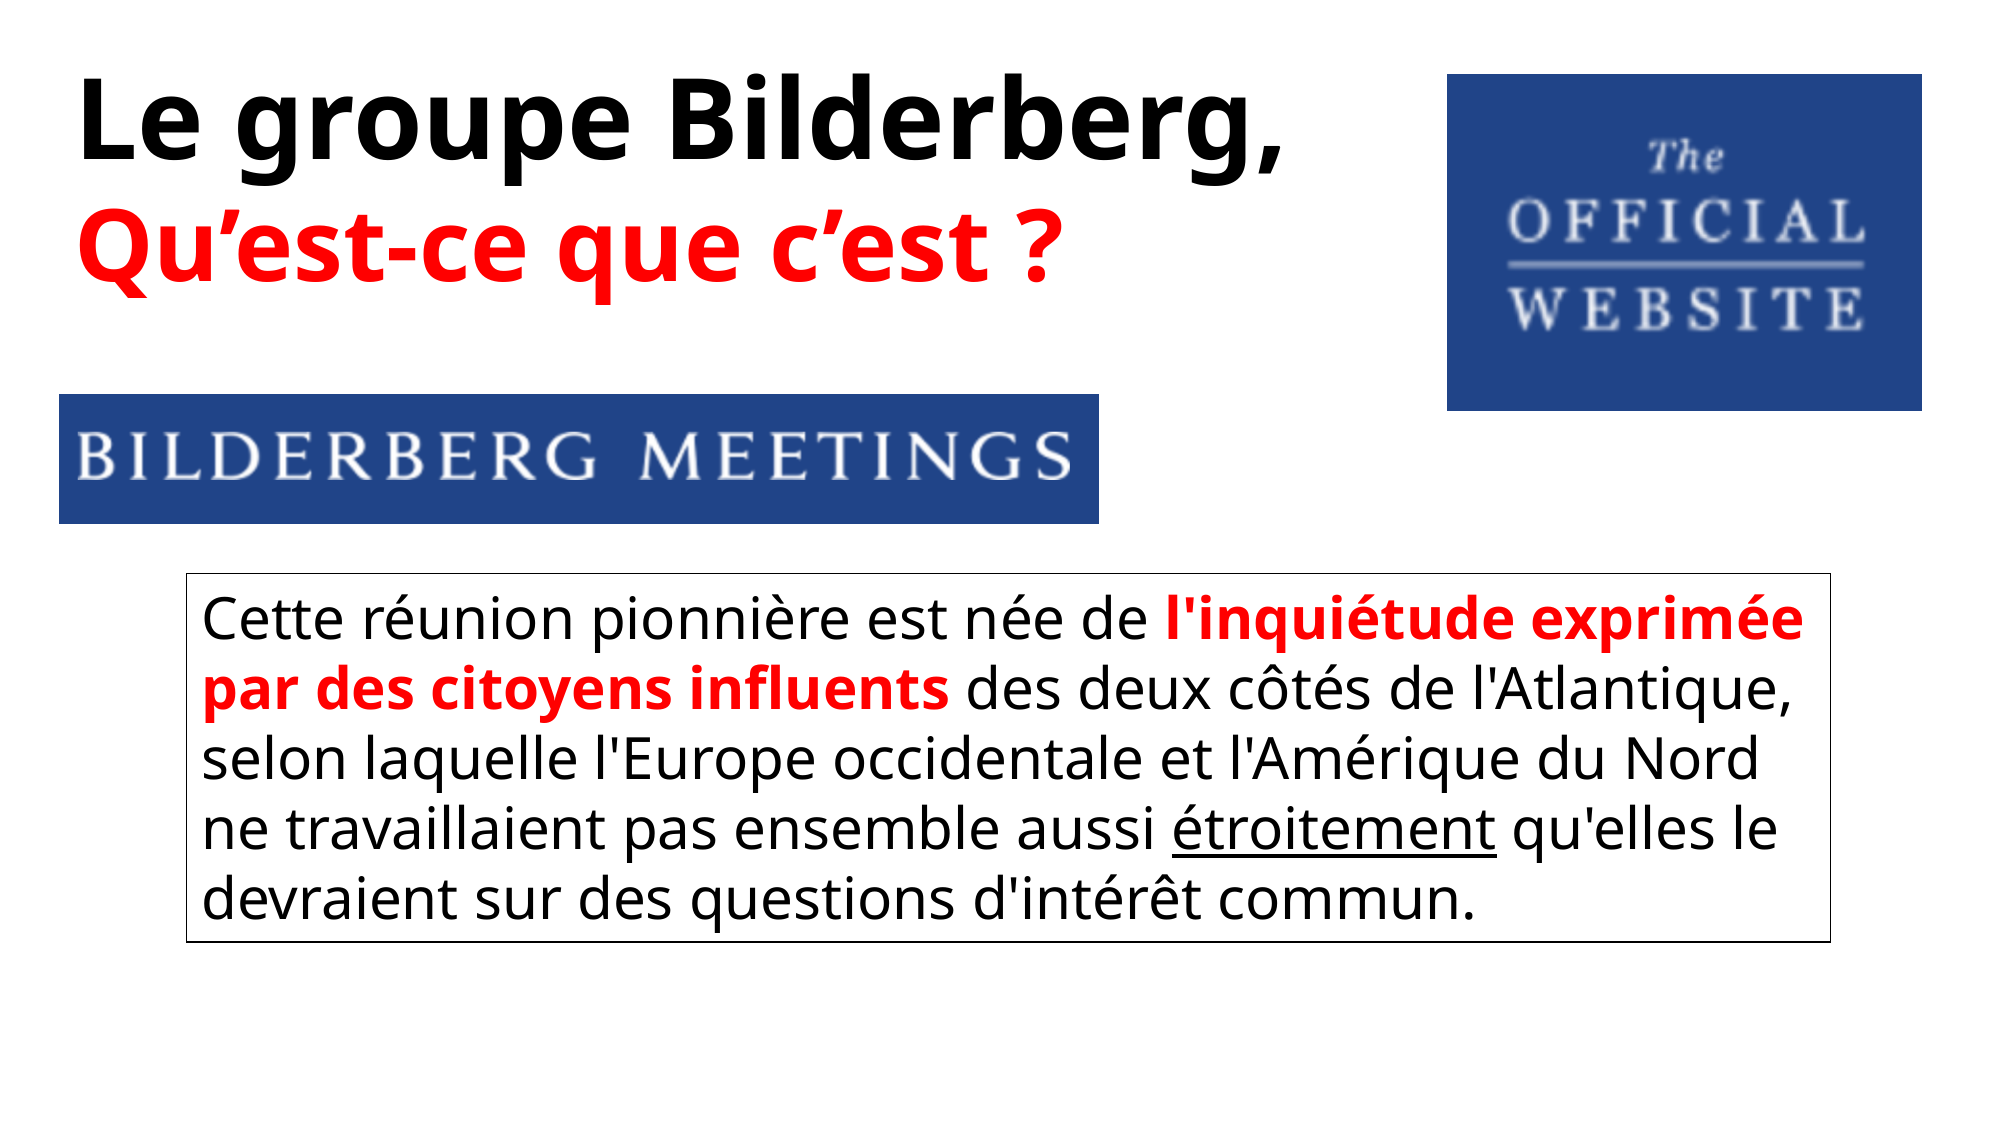

Le groupe Bilderberg,
Qu’est-ce que c’est ?
Cette réunion pionnière est née de l'inquiétude exprimée par des citoyens influents des deux côtés de l'Atlantique, selon laquelle l'Europe occidentale et l'Amérique du Nord ne travaillaient pas ensemble aussi étroitement qu'elles le devraient sur des questions d'intérêt commun.